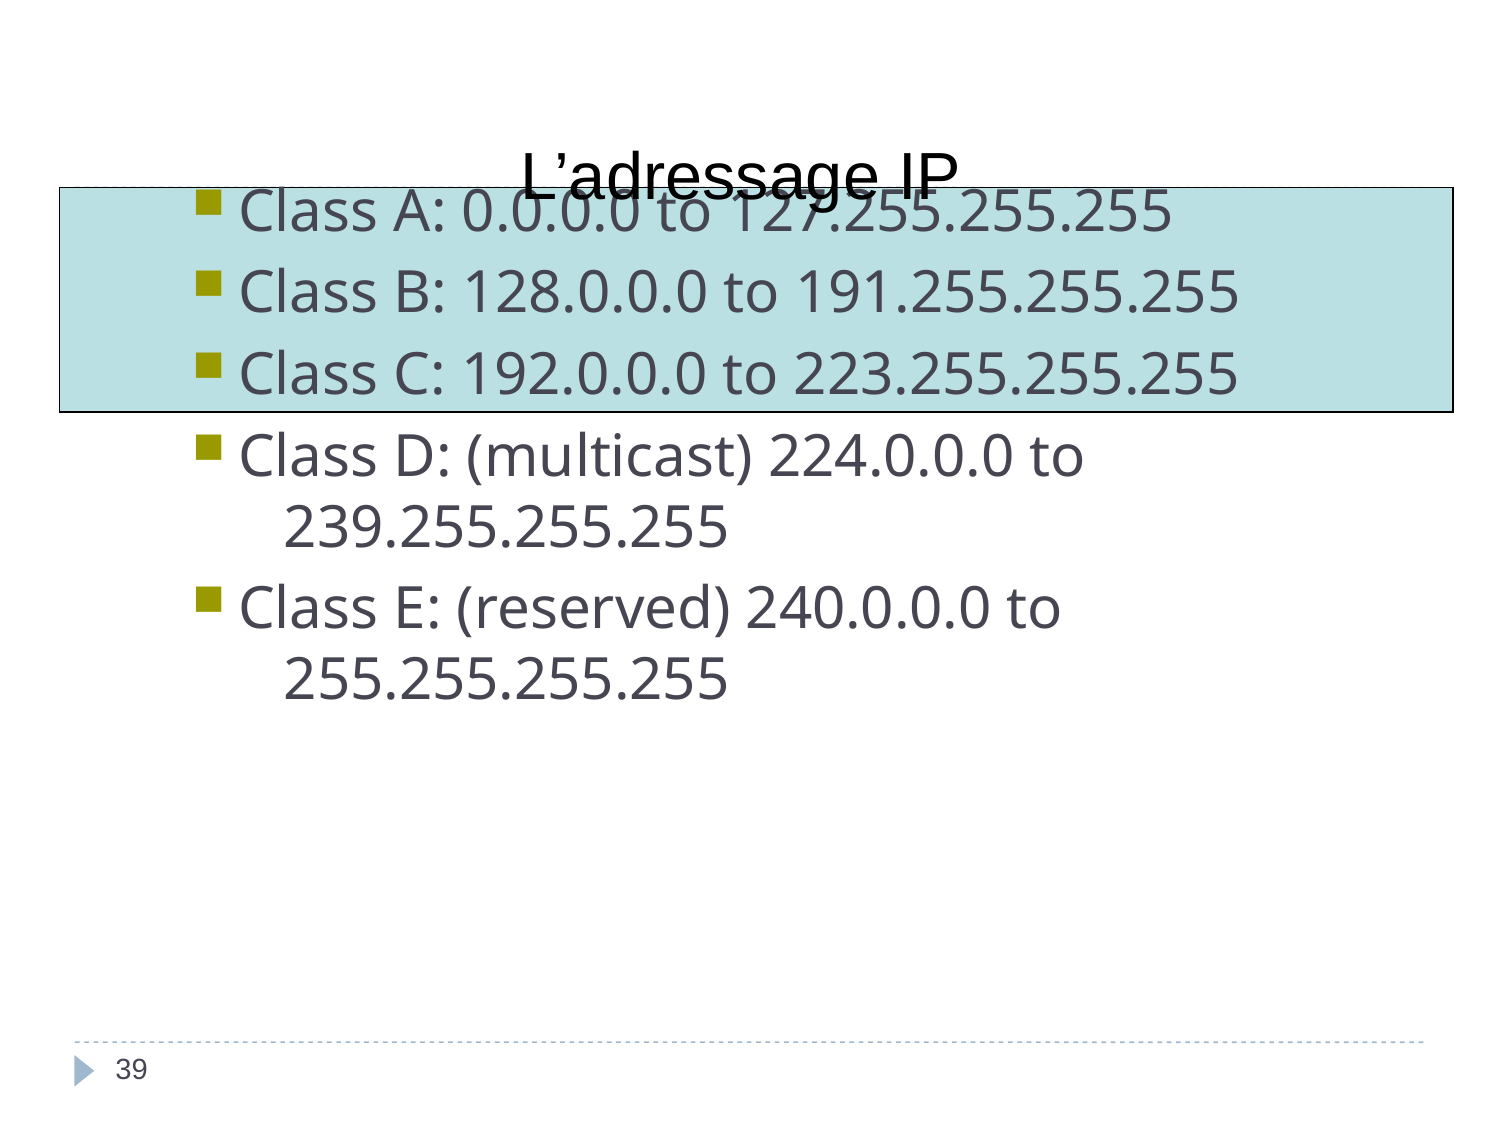

L’adressage IP
# Class A: 0.0.0.0 to 127.255.255.255
Class B: 128.0.0.0 to 191.255.255.255
Class C: 192.0.0.0 to 223.255.255.255
Class D: (multicast) 224.0.0.0 to 239.255.255.255
Class E: (reserved) 240.0.0.0 to 255.255.255.255
38